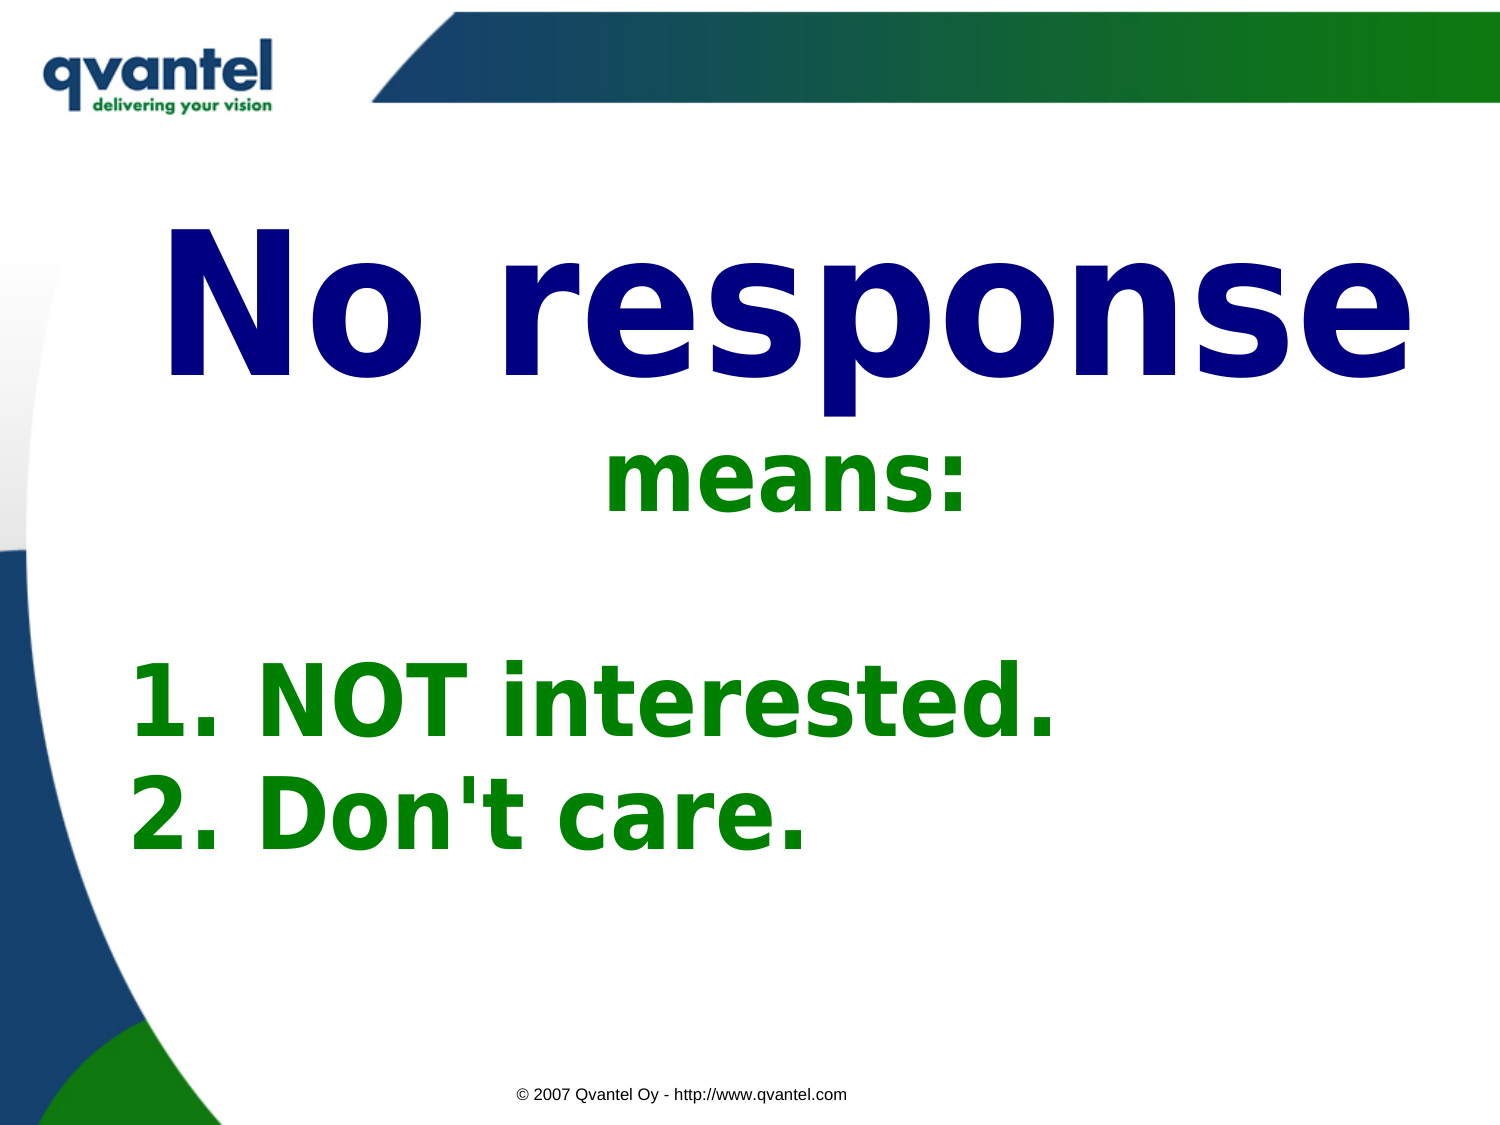

No response means:
1. NOT interested.
2. Don't care.
© 2007 Qvantel Oy - http://www.qvantel.com